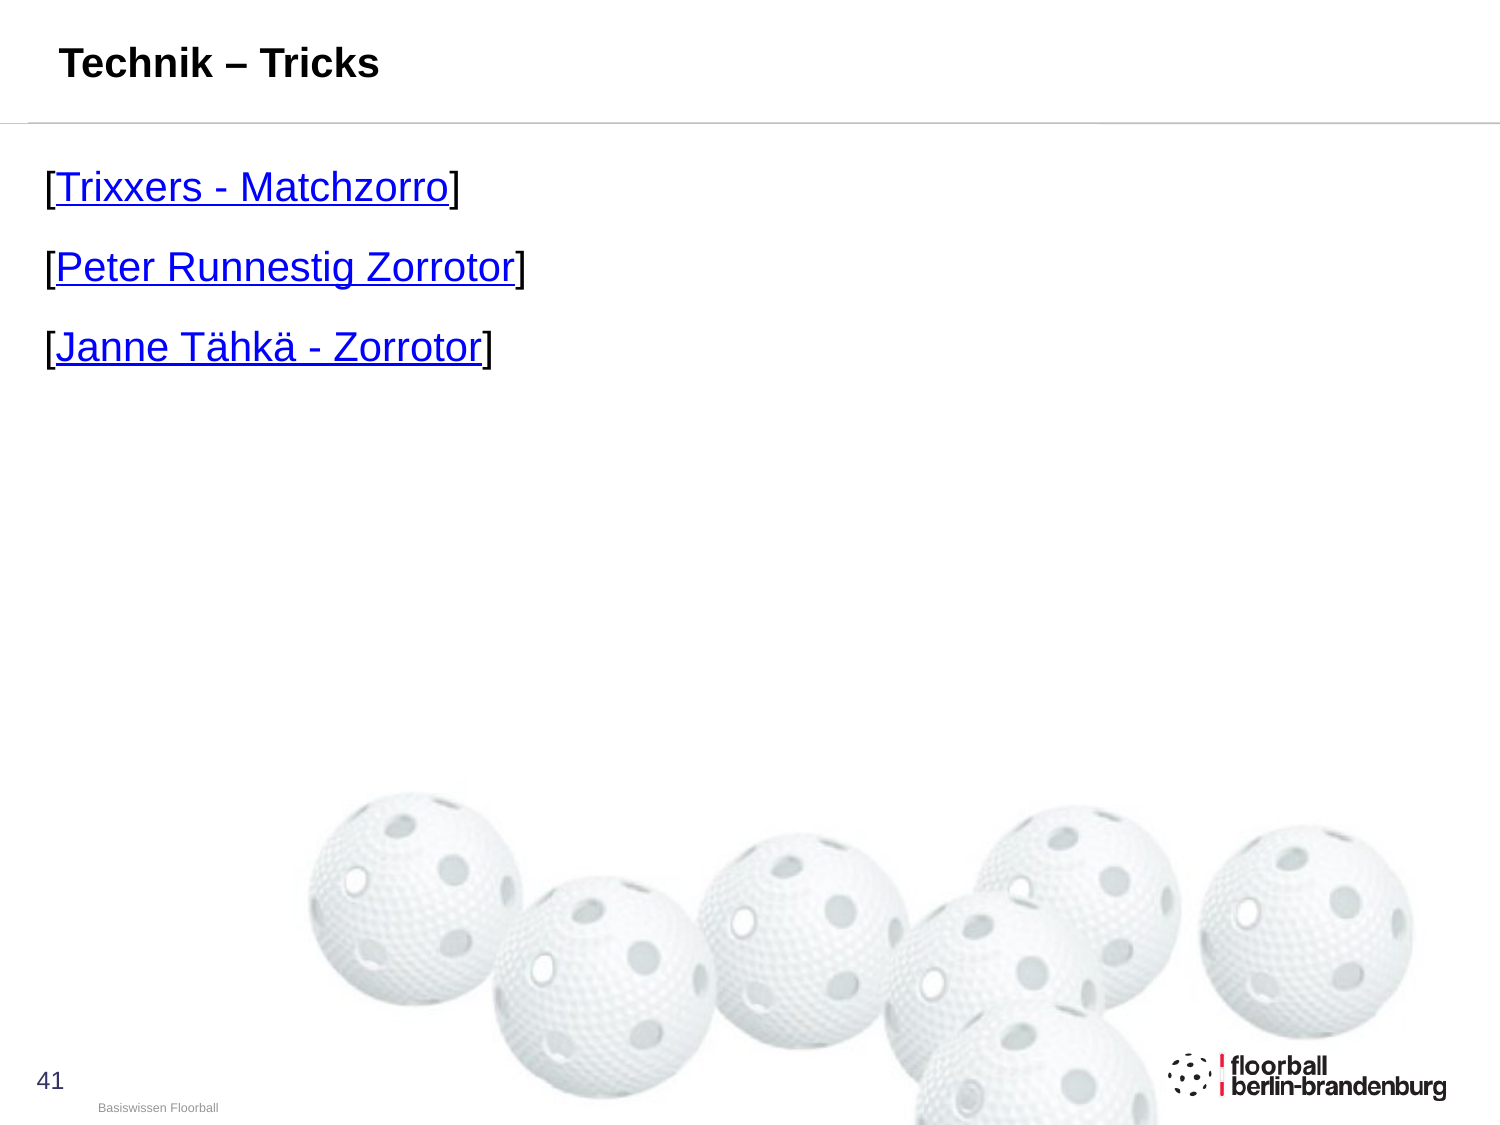

Technik – Tricks
[Trixxers - Matchzorro]
[Peter Runnestig Zorrotor]
[Janne Tähkä - Zorrotor]